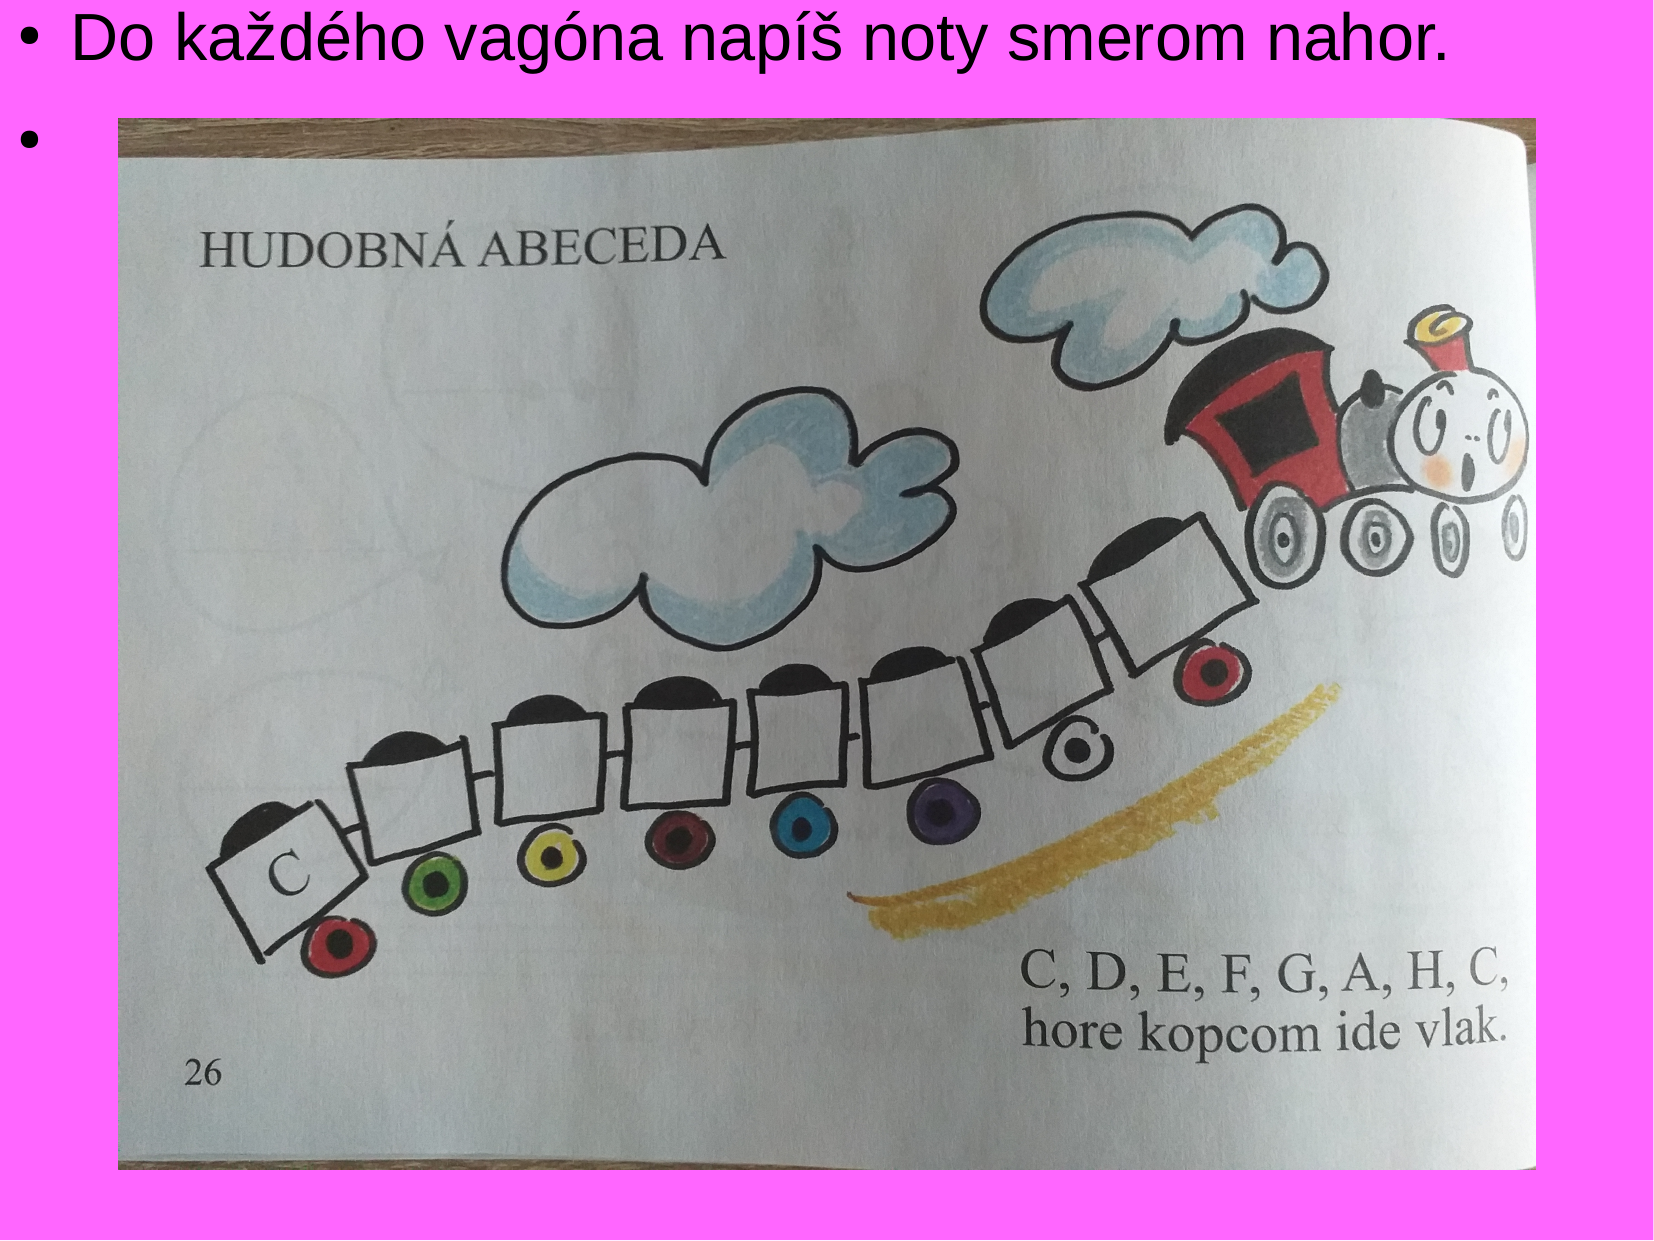

#
Do každého vagóna napíš noty smerom nahor.